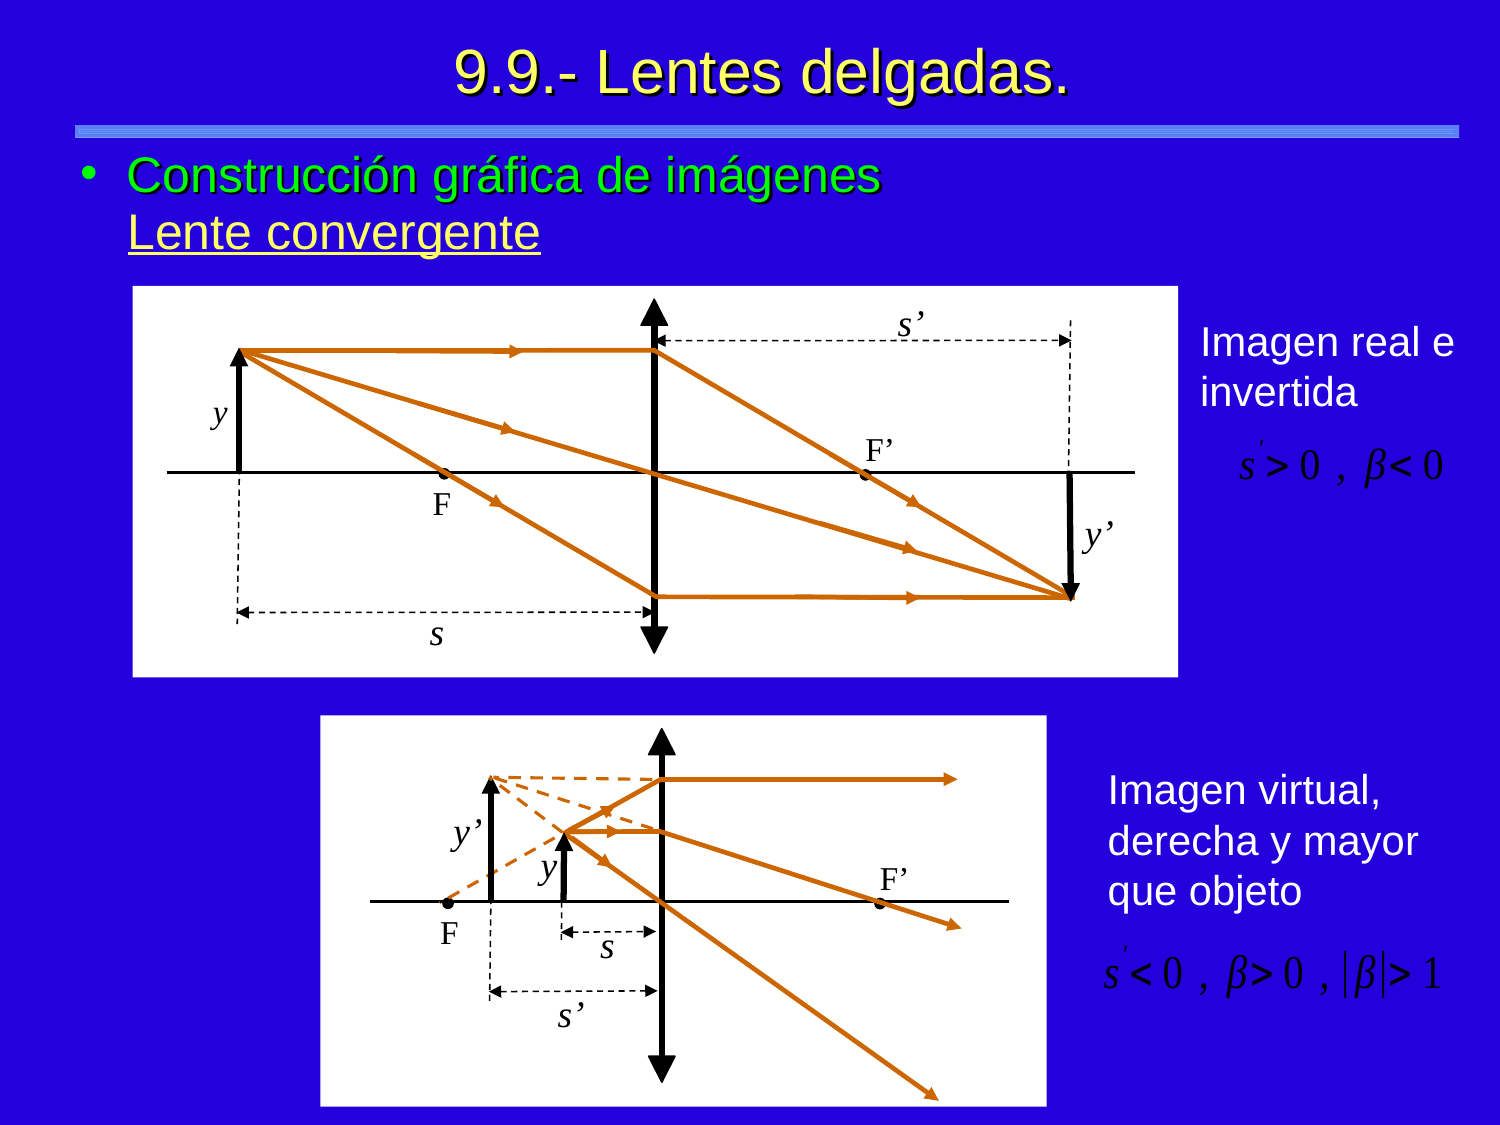

9.9.- Lentes delgadas.
Construcción gráfica de imágenes
Lente convergente
F’
F
s’
Imagen real e
invertida
y
s
y’
F’
F
Imagen virtual,
derecha y mayor que objeto
y’
y
s’
s